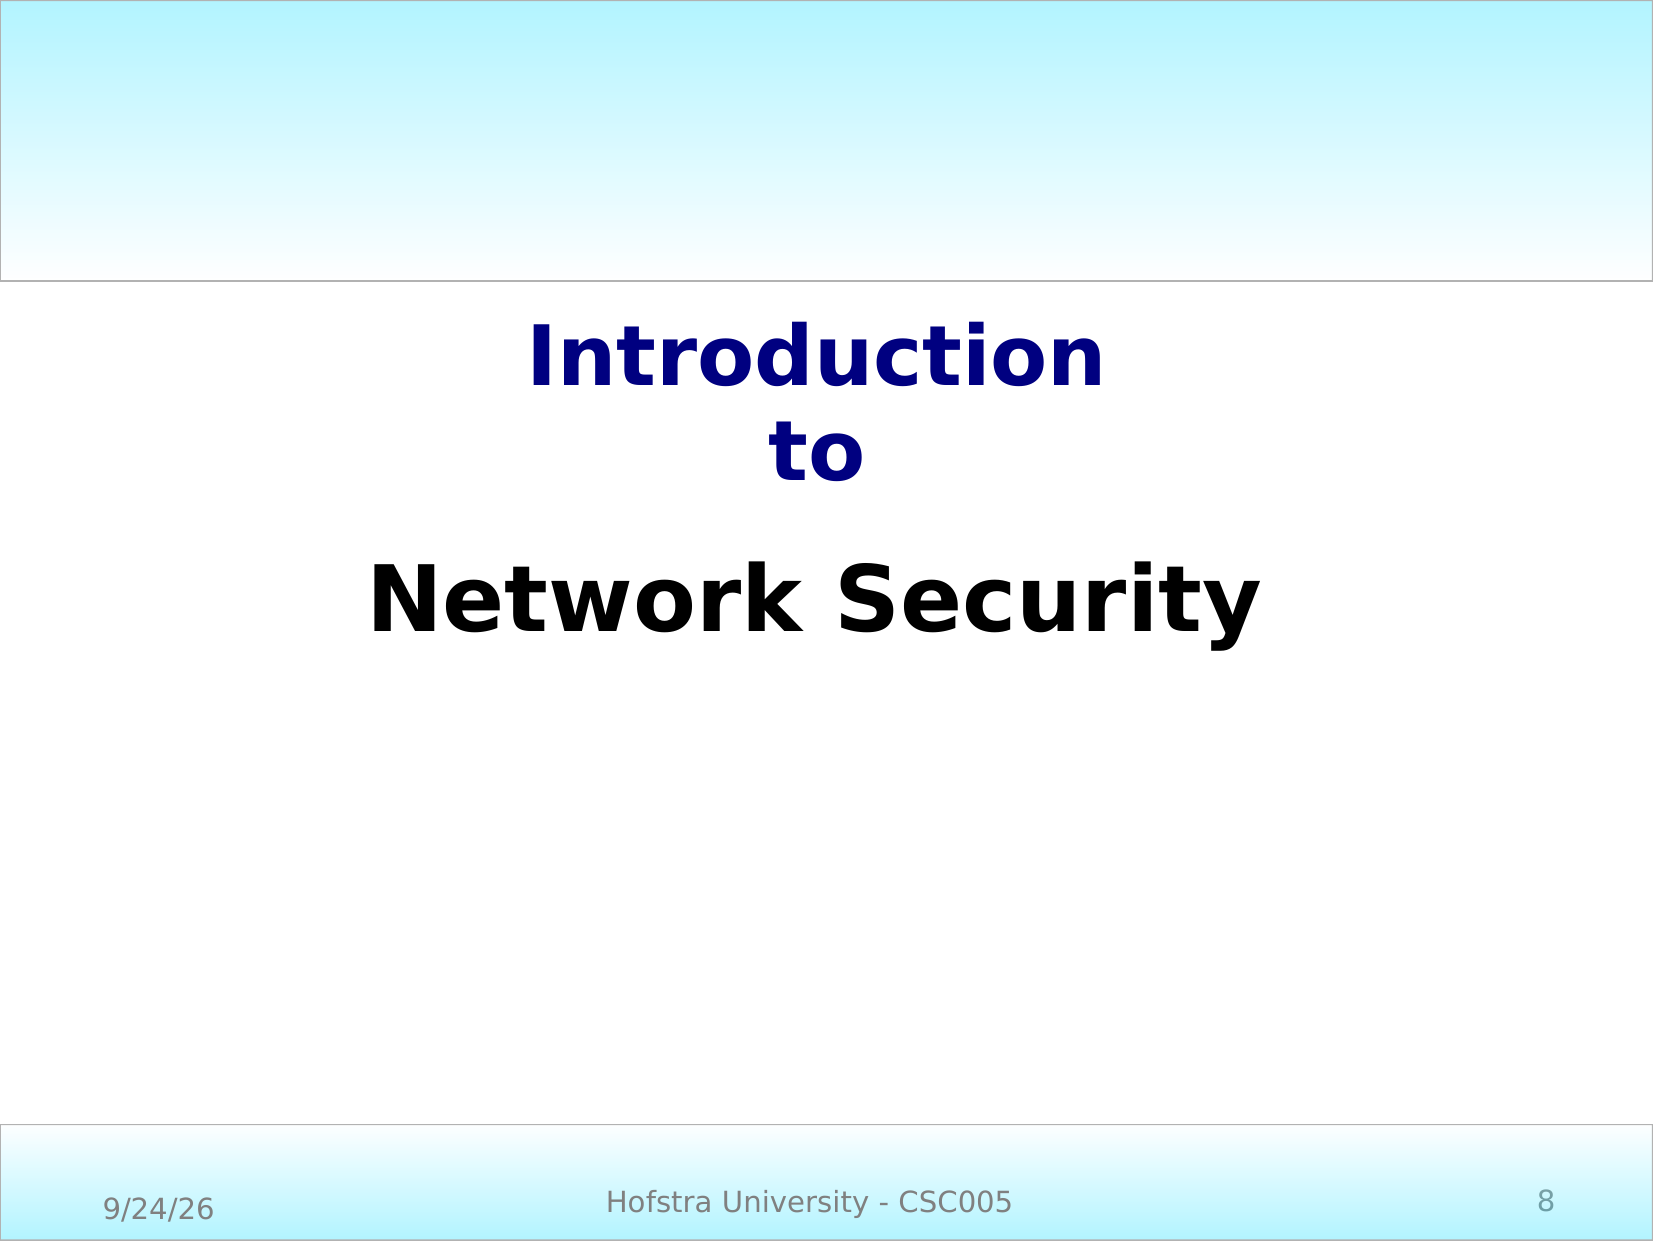

# Introduction to
Network Security
8
Hofstra University - CSC005